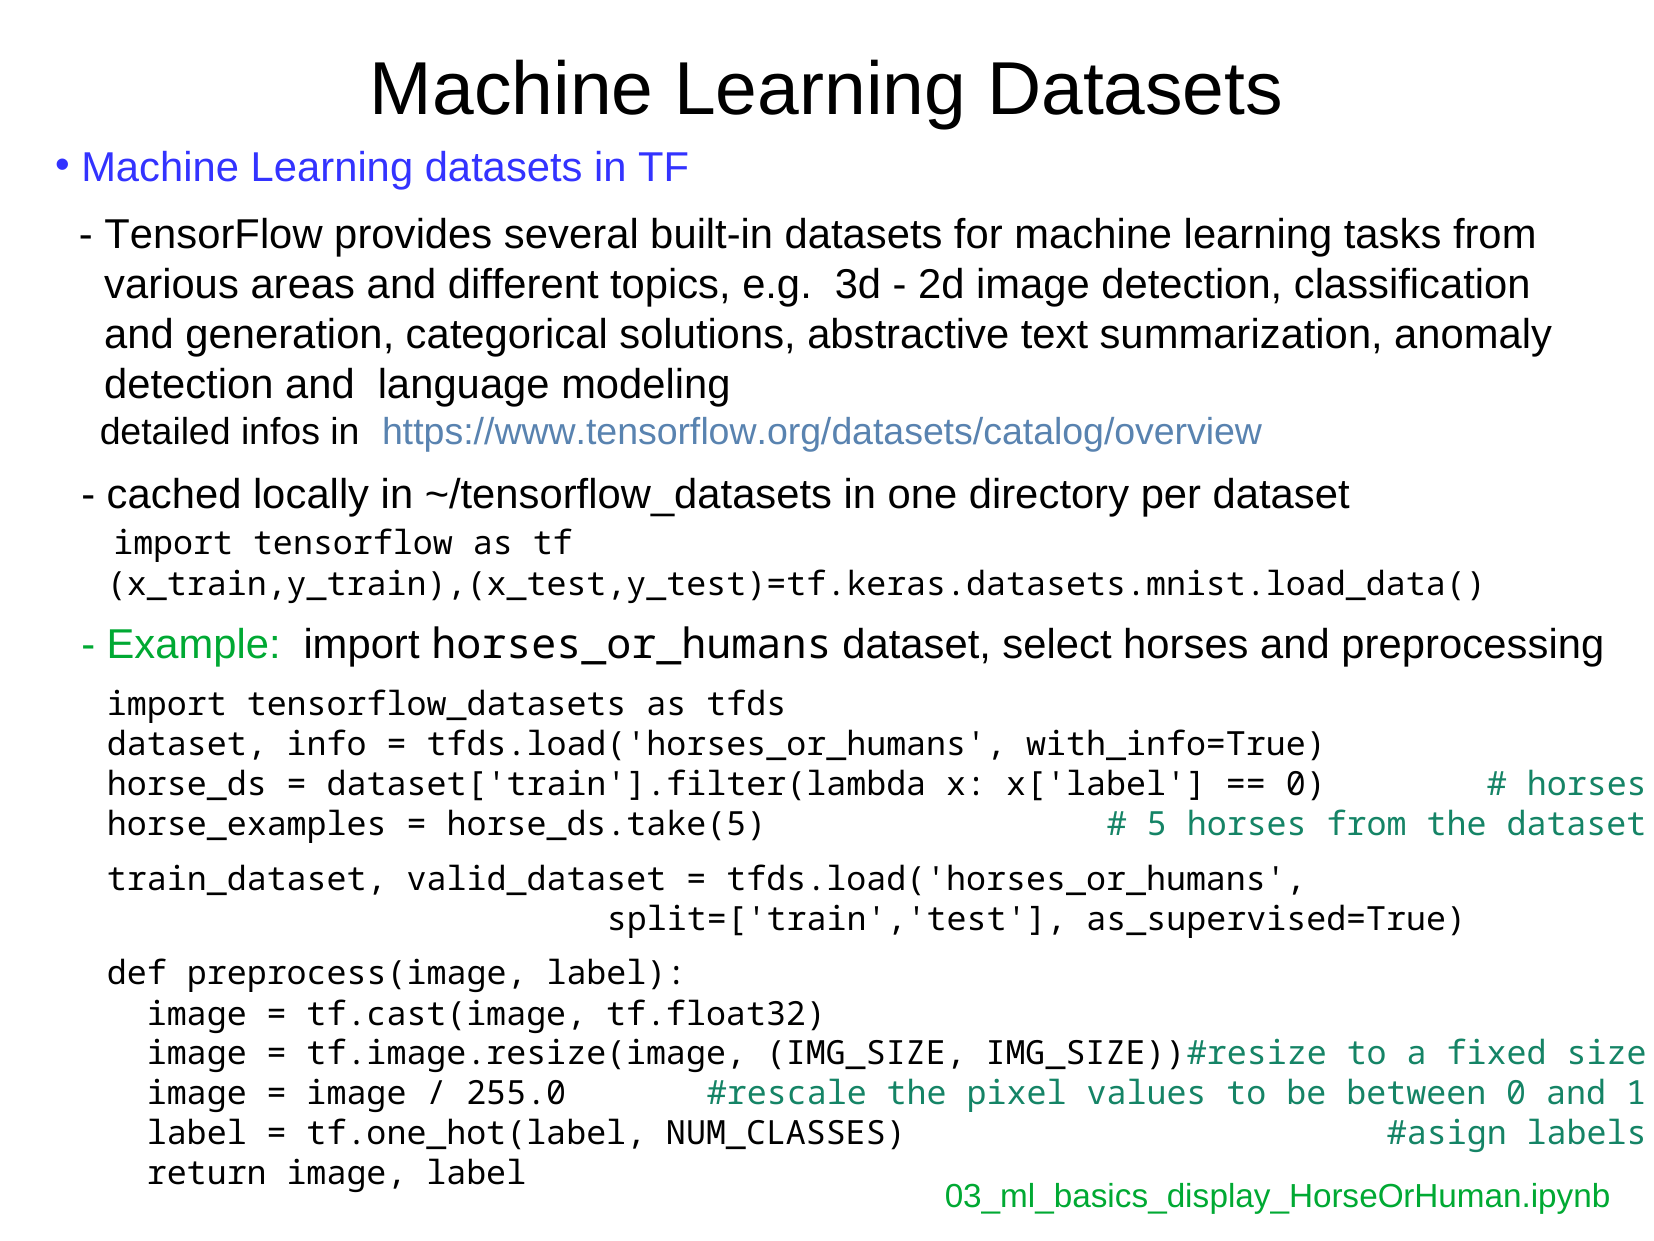

# Machine Learning Datasets
 Machine Learning datasets in TF
 - TensorFlow provides several built-in datasets for machine learning tasks from
 various areas and different topics, e.g. 3d - 2d image detection, classification
 and generation, categorical solutions, abstractive text summarization, anomaly
 detection and language modeling
 detailed infos in https://www.tensorflow.org/datasets/catalog/overview
 - cached locally in ~/tensorflow_datasets in one directory per dataset
 import tensorflow as tf
 (x_train,y_train),(x_test,y_test)=tf.keras.datasets.mnist.load_data()
 - Example: import horses_or_humans dataset, select horses and preprocessing
 import tensorflow_datasets as tfds
 dataset, info = tfds.load('horses_or_humans', with_info=True)
 horse_ds = dataset['train'].filter(lambda x: x['label'] == 0) # horses
 horse_examples = horse_ds.take(5) # 5 horses from the dataset
 train_dataset, valid_dataset = tfds.load('horses_or_humans',
 split=['train','test'], as_supervised=True)
 def preprocess(image, label):
 image = tf.cast(image, tf.float32)
 image = tf.image.resize(image, (IMG_SIZE, IMG_SIZE))#resize to a fixed size
 image = image / 255.0 #rescale the pixel values to be between 0 and 1
 label = tf.one_hot(label, NUM_CLASSES) #asign labels
 return image, label
03_ml_basics_display_HorseOrHuman.ipynb